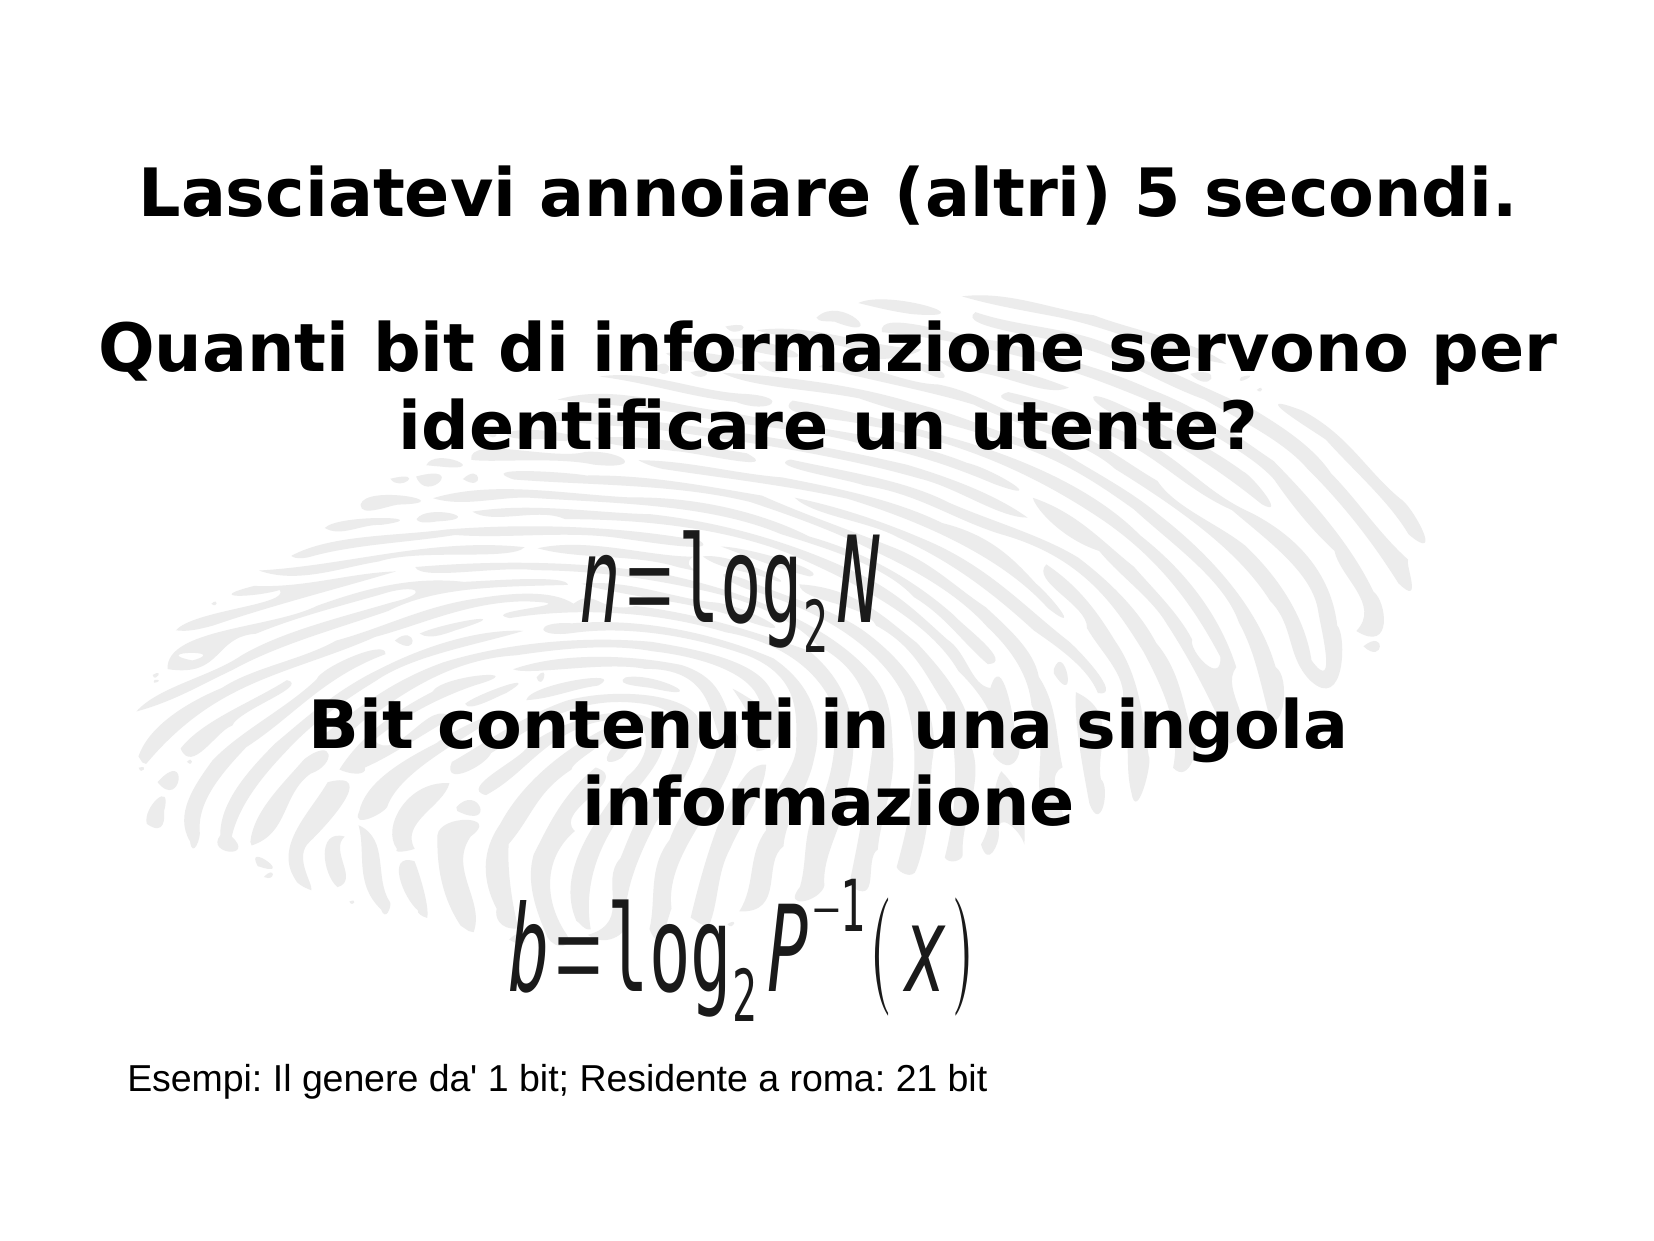

# Lasciatevi annoiare (altri) 5 secondi.
Quanti bit di informazione servono per identificare un utente?
Bit contenuti in una singola informazione
Esempi: Il genere da' 1 bit; Residente a roma: 21 bit